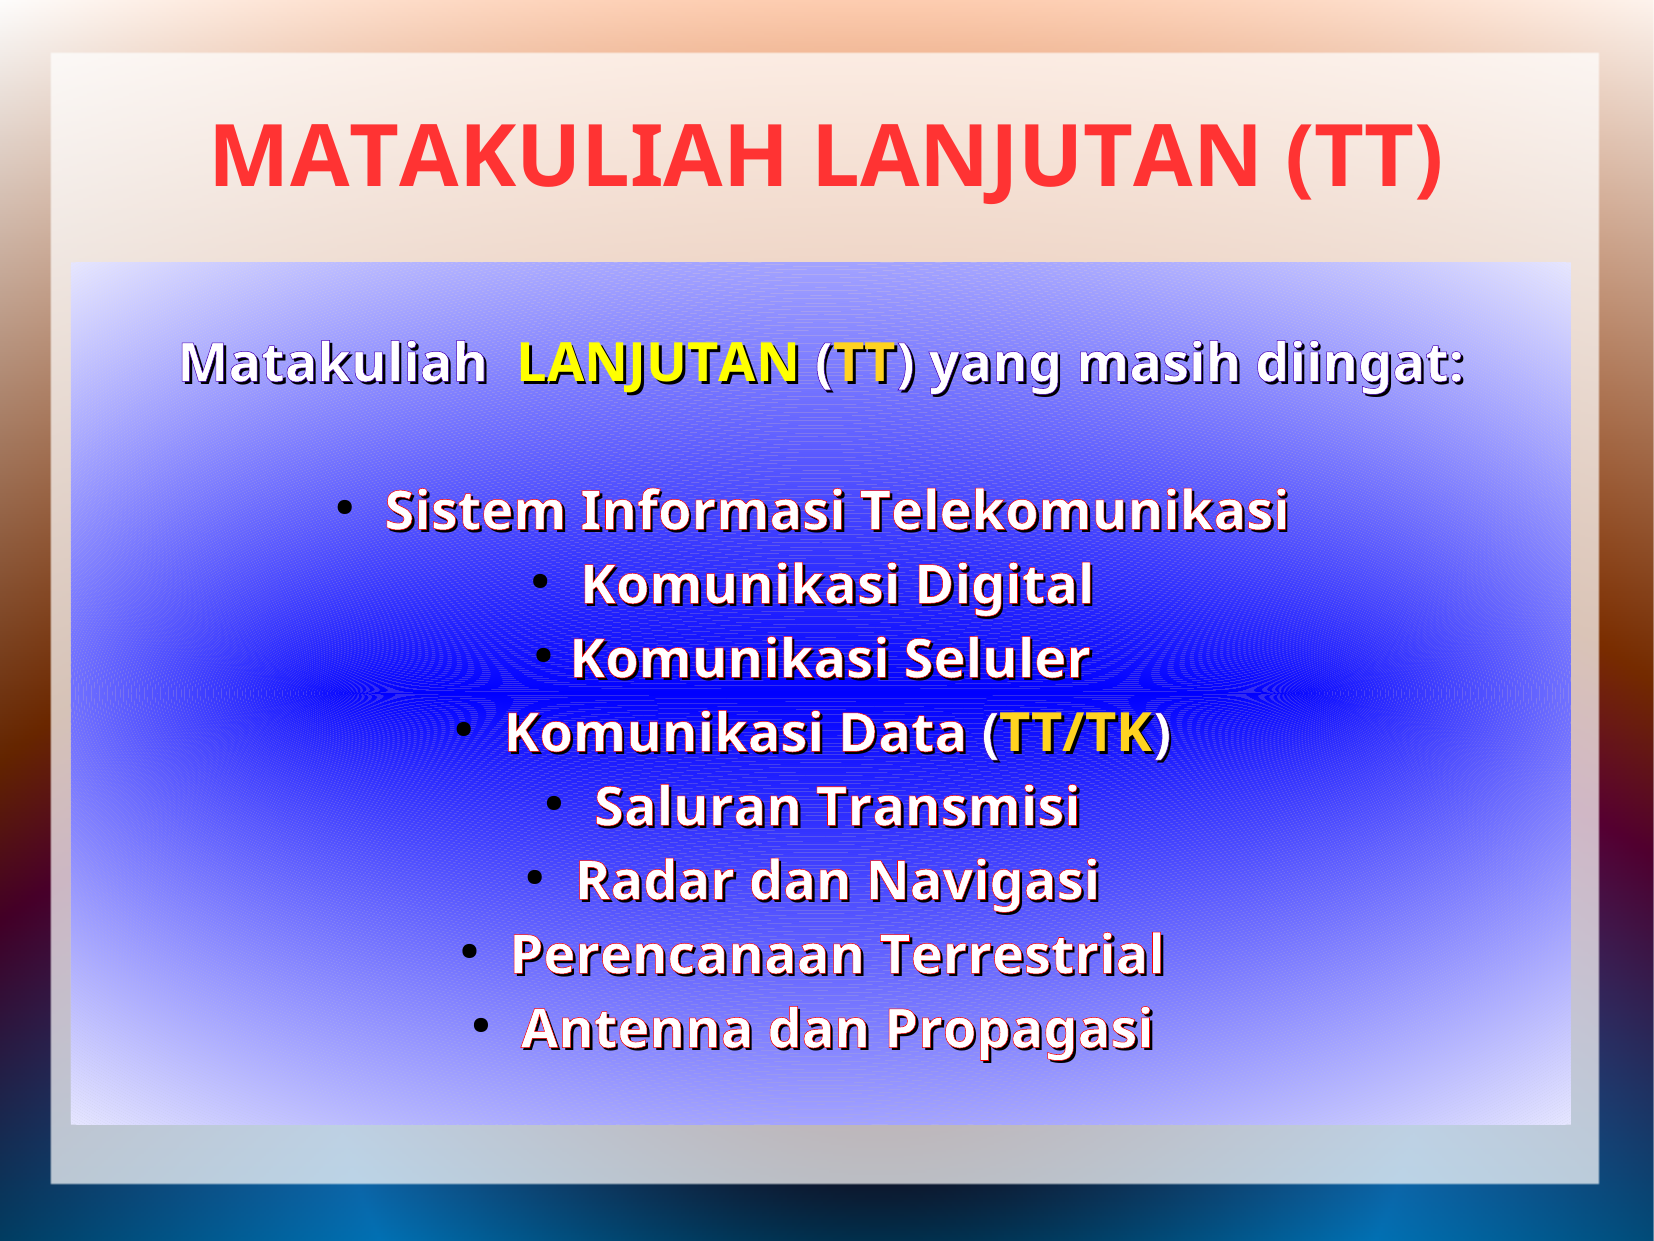

# MATAKULIAH LANJUTAN (TT)
Matakuliah LANJUTAN (TT) yang masih diingat:
 Sistem Informasi Telekomunikasi
 Komunikasi Digital
Komunikasi Seluler
 Komunikasi Data (TT/TK)
 Saluran Transmisi
 Radar dan Navigasi
 Perencanaan Terrestrial
 Antenna dan Propagasi